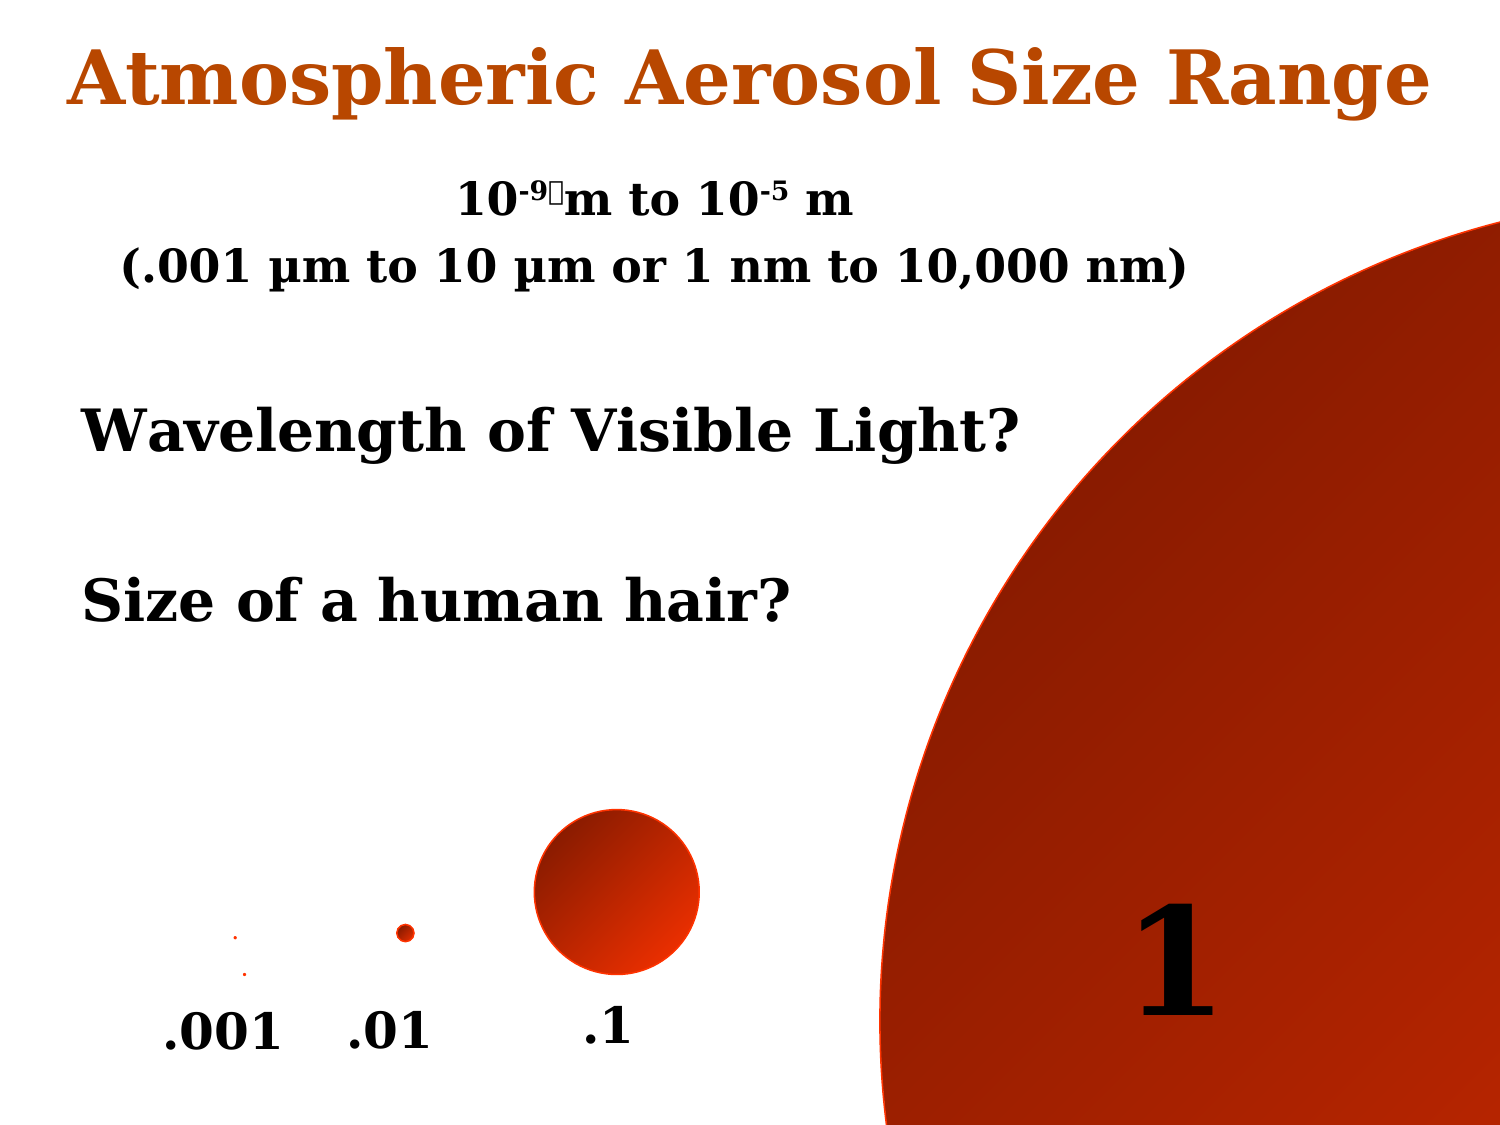

Atmospheric Aerosol Size Range
10-9m to 10-5 m
(.001 µm to 10 µm or 1 nm to 10,000 nm)
Wavelength of Visible Light?
Size of a human hair?
 1
.0001
.01
.0001
.001
.01
..1
.001